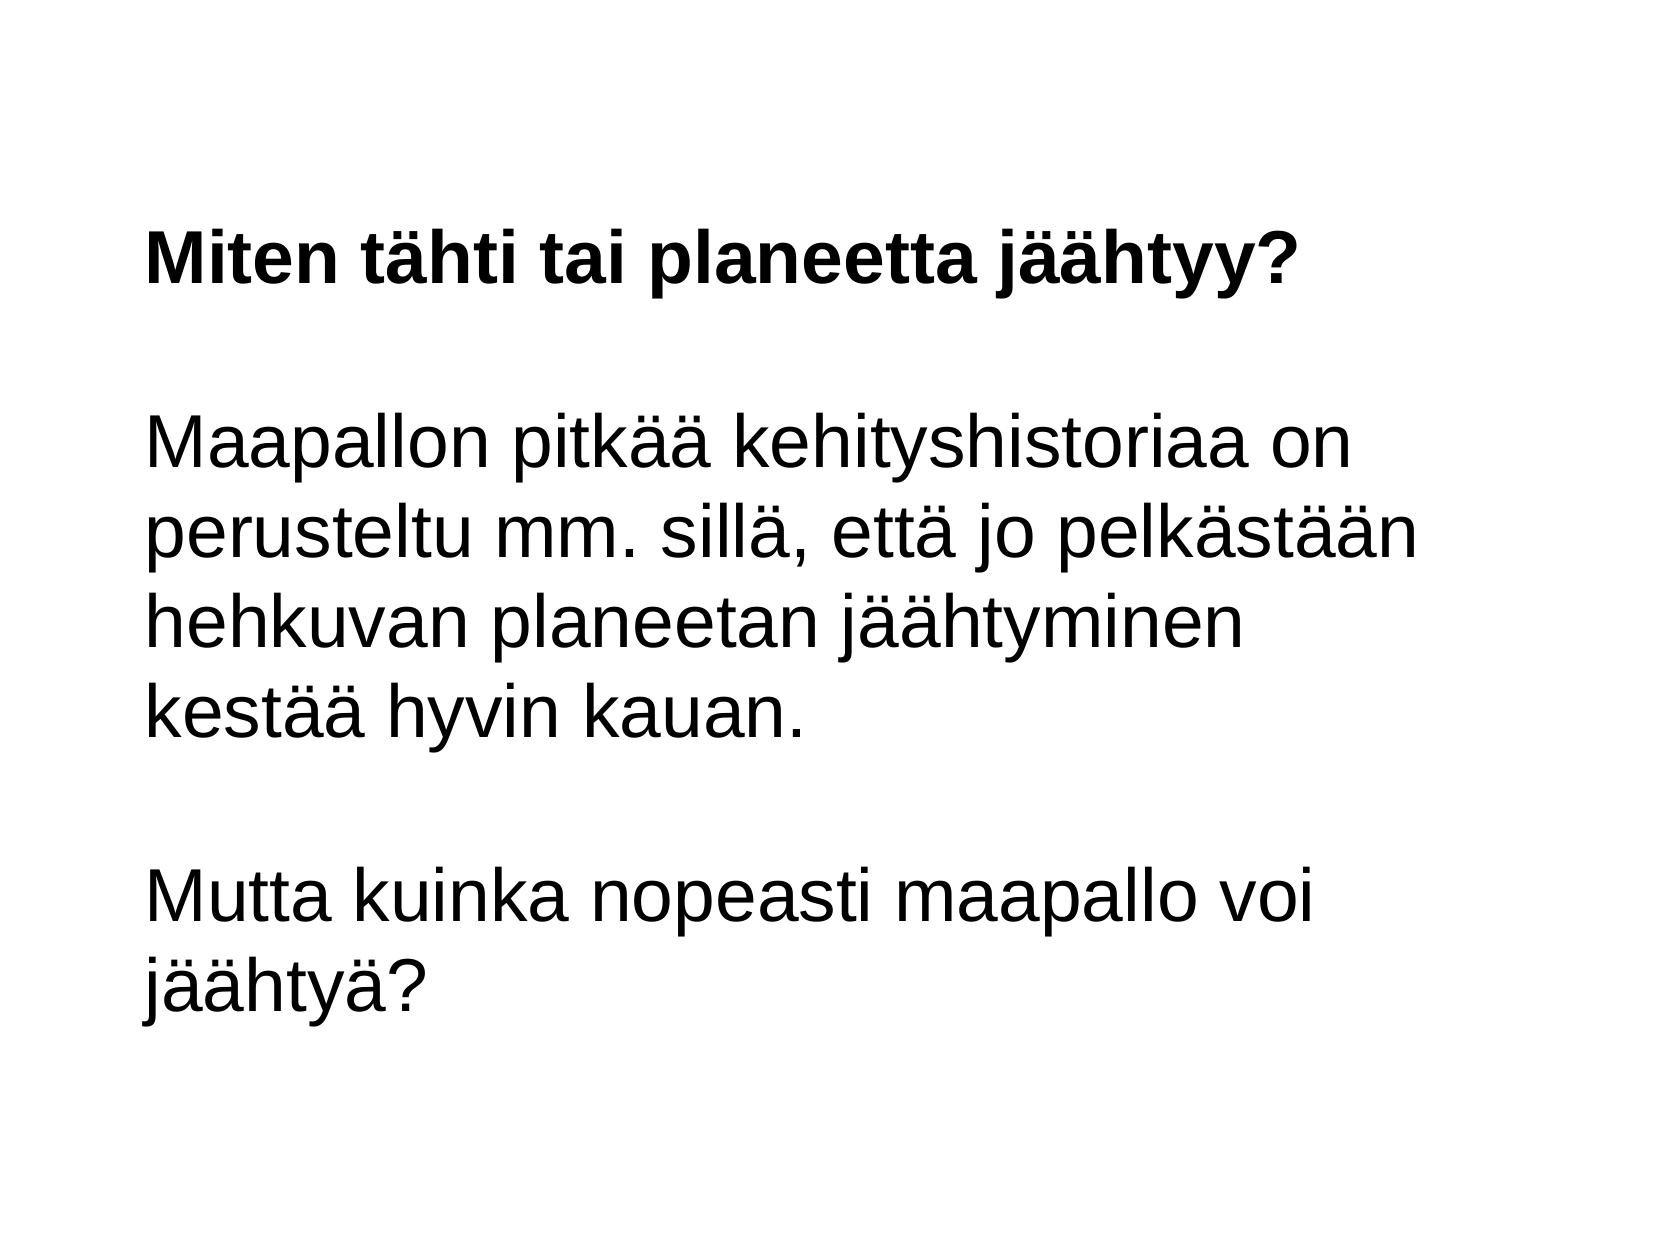

Miten tähti tai planeetta jäähtyy?
Maapallon pitkää kehityshistoriaa on perusteltu mm. sillä, että jo pelkästään hehkuvan planeetan jäähtyminen kestää hyvin kauan.
Mutta kuinka nopeasti maapallo voi jäähtyä?